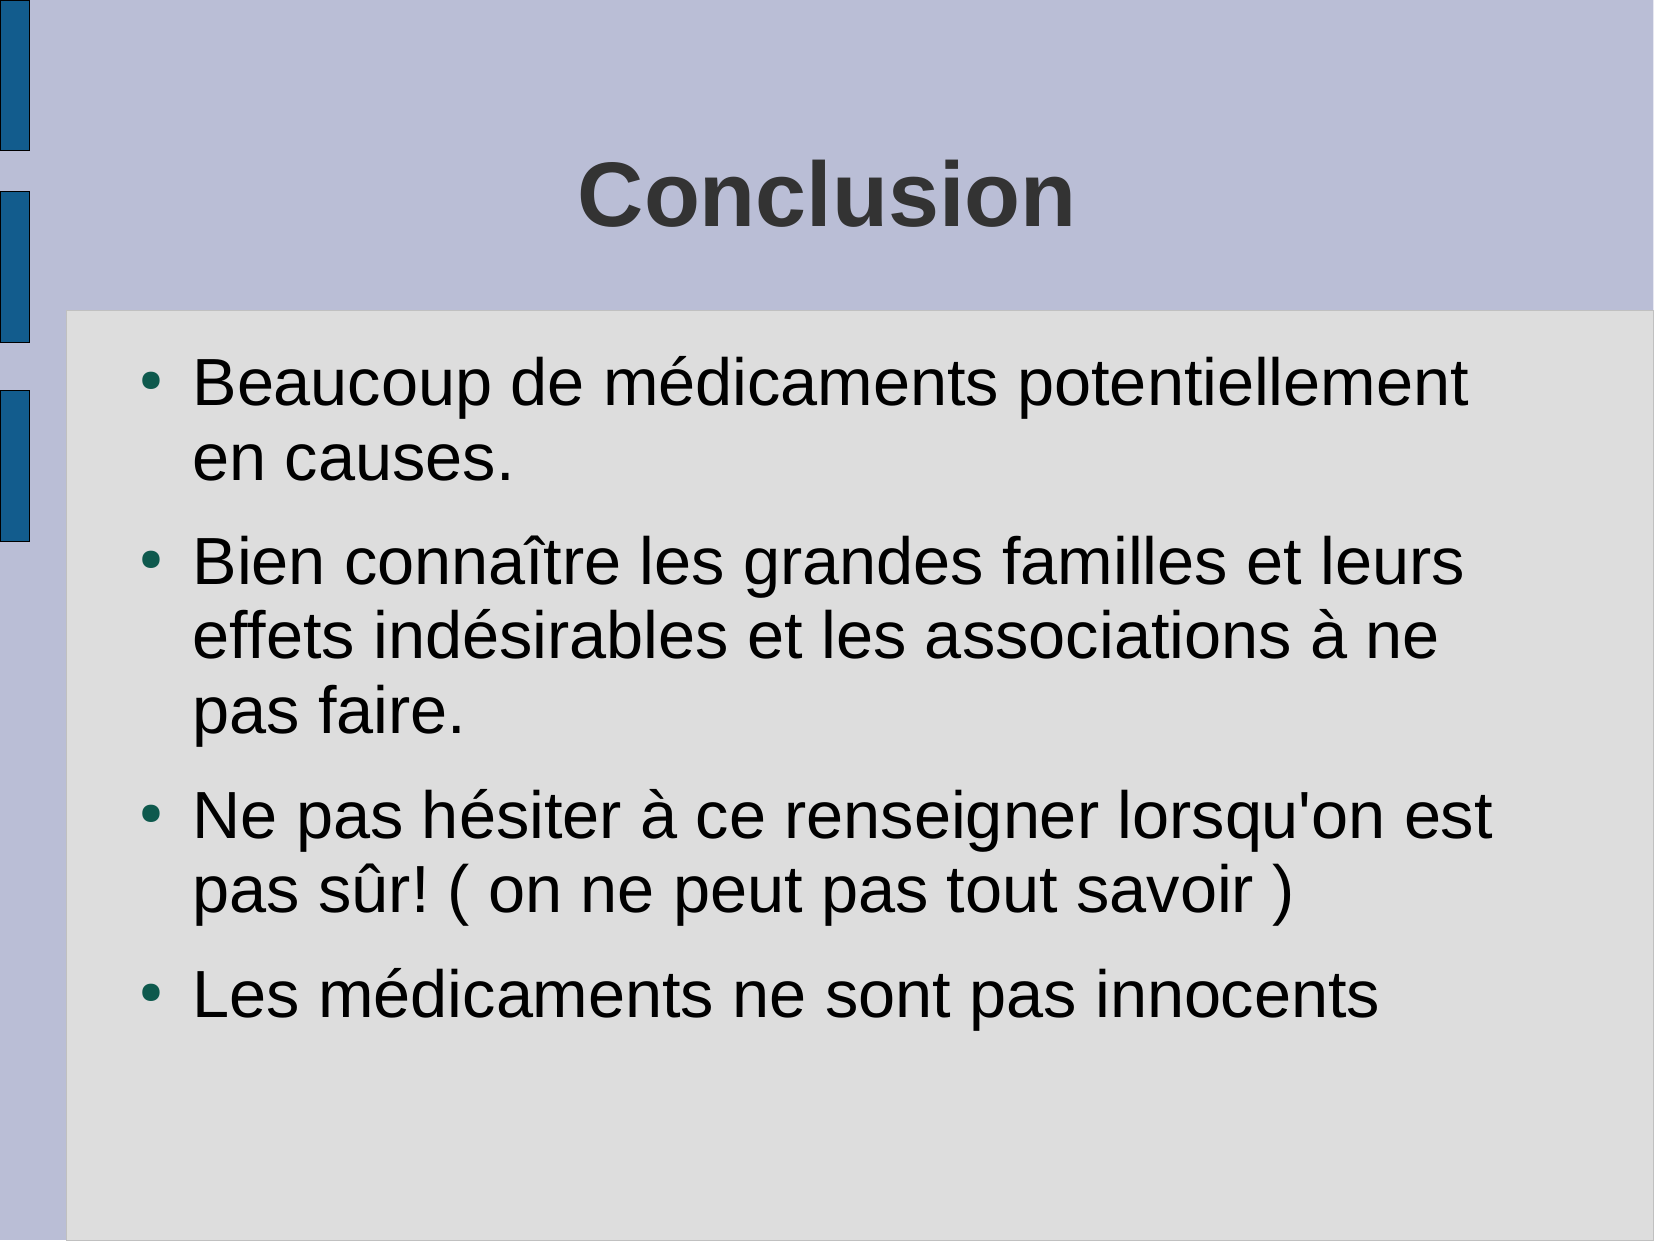

# Conclusion
Beaucoup de médicaments potentiellement en causes.
Bien connaître les grandes familles et leurs effets indésirables et les associations à ne pas faire.
Ne pas hésiter à ce renseigner lorsqu'on est pas sûr! ( on ne peut pas tout savoir )
Les médicaments ne sont pas innocents